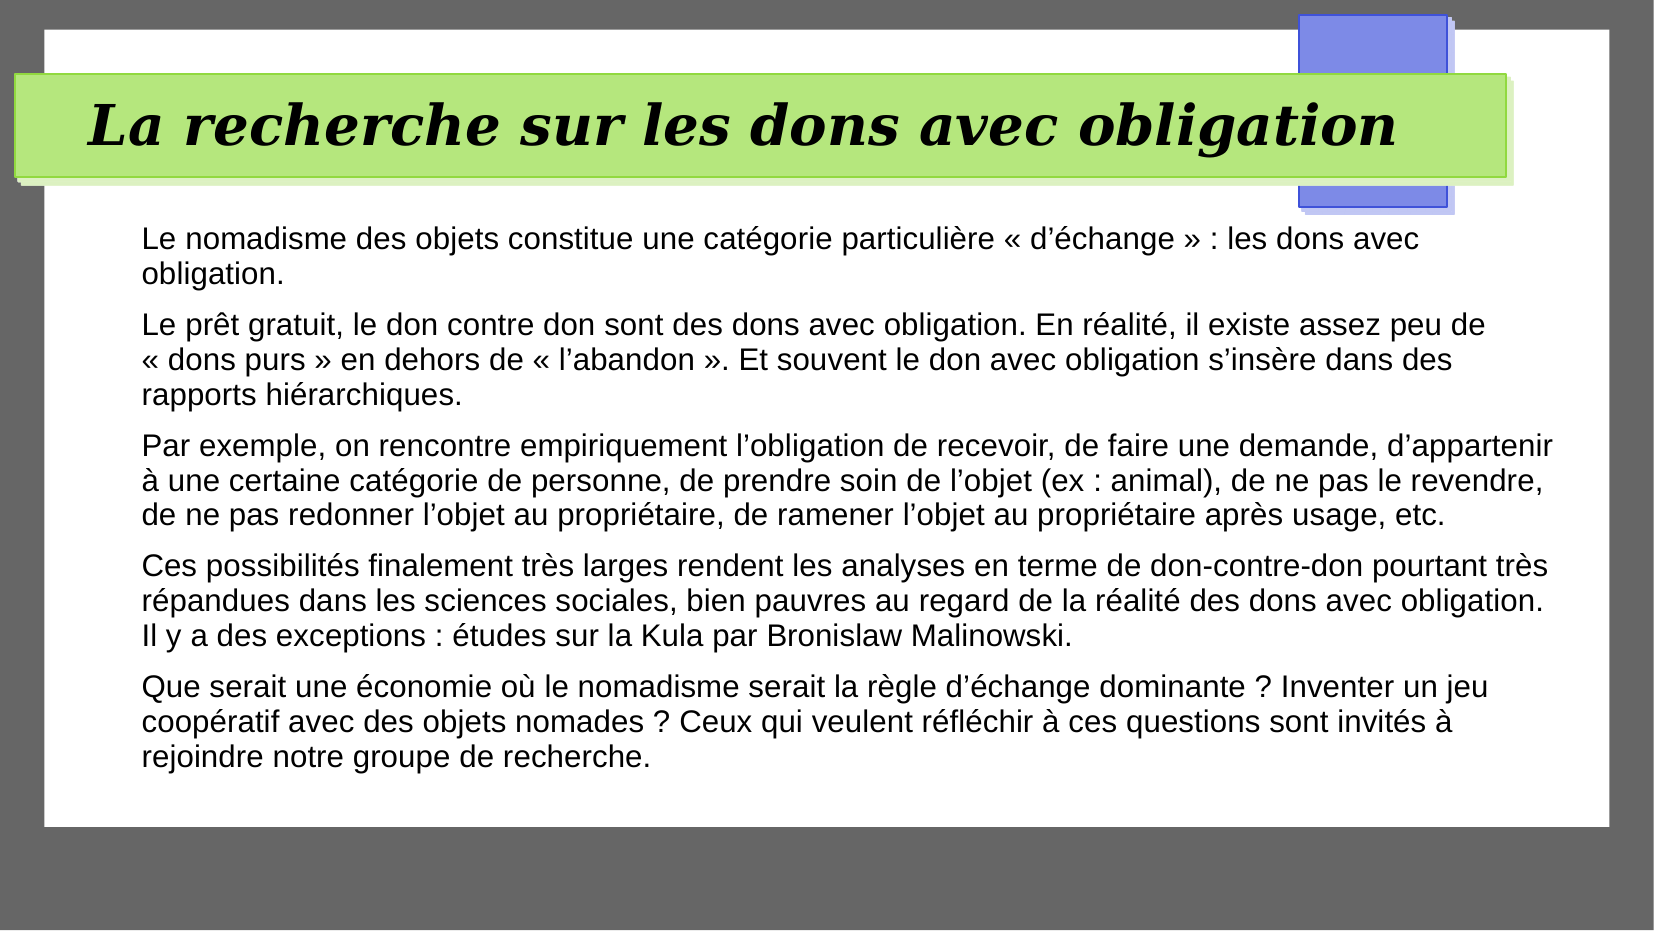

# La recherche sur les dons avec obligation
Le nomadisme des objets constitue une catégorie particulière « d’échange » : les dons avec obligation.
Le prêt gratuit, le don contre don sont des dons avec obligation. En réalité, il existe assez peu de « dons purs » en dehors de « l’abandon ». Et souvent le don avec obligation s’insère dans des rapports hiérarchiques.
Par exemple, on rencontre empiriquement l’obligation de recevoir, de faire une demande, d’appartenir à une certaine catégorie de personne, de prendre soin de l’objet (ex : animal), de ne pas le revendre, de ne pas redonner l’objet au propriétaire, de ramener l’objet au propriétaire après usage, etc.
Ces possibilités finalement très larges rendent les analyses en terme de don-contre-don pourtant très répandues dans les sciences sociales, bien pauvres au regard de la réalité des dons avec obligation. Il y a des exceptions : études sur la Kula par Bronislaw Malinowski.
Que serait une économie où le nomadisme serait la règle d’échange dominante ? Inventer un jeu coopératif avec des objets nomades ? Ceux qui veulent réfléchir à ces questions sont invités à rejoindre notre groupe de recherche.